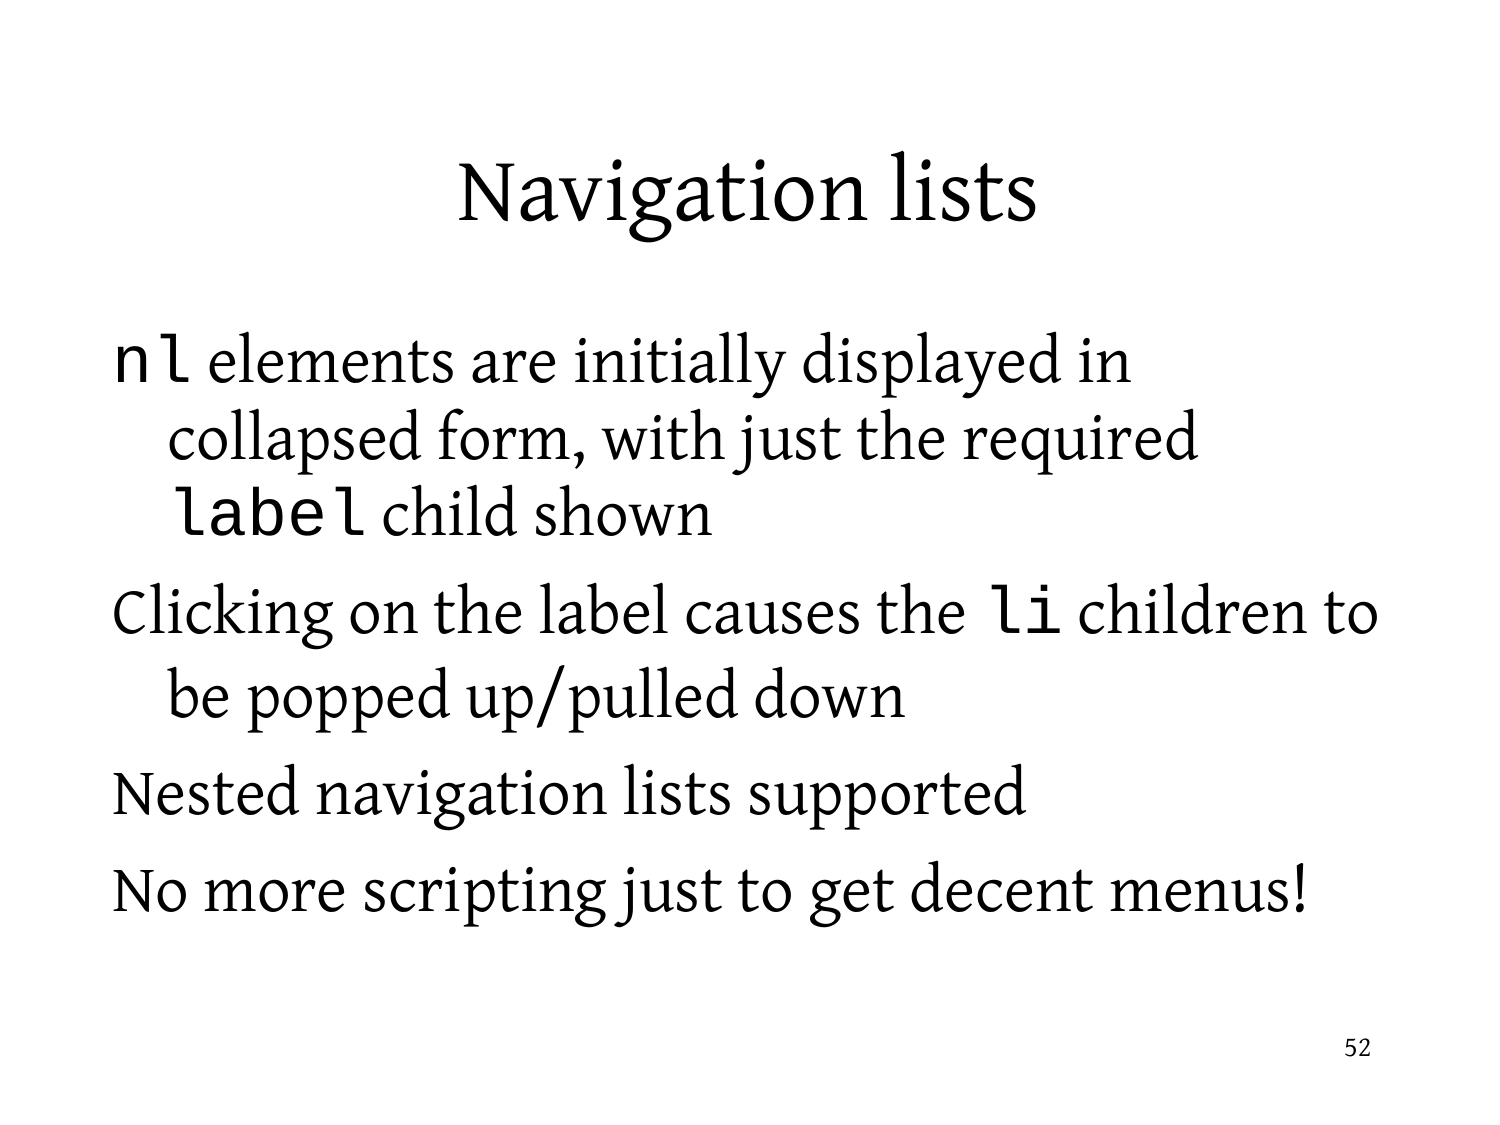

# Navigation lists
nl elements are initially displayed in collapsed form, with just the required label child shown
Clicking on the label causes the li children to be popped up/pulled down
Nested navigation lists supported
No more scripting just to get decent menus!